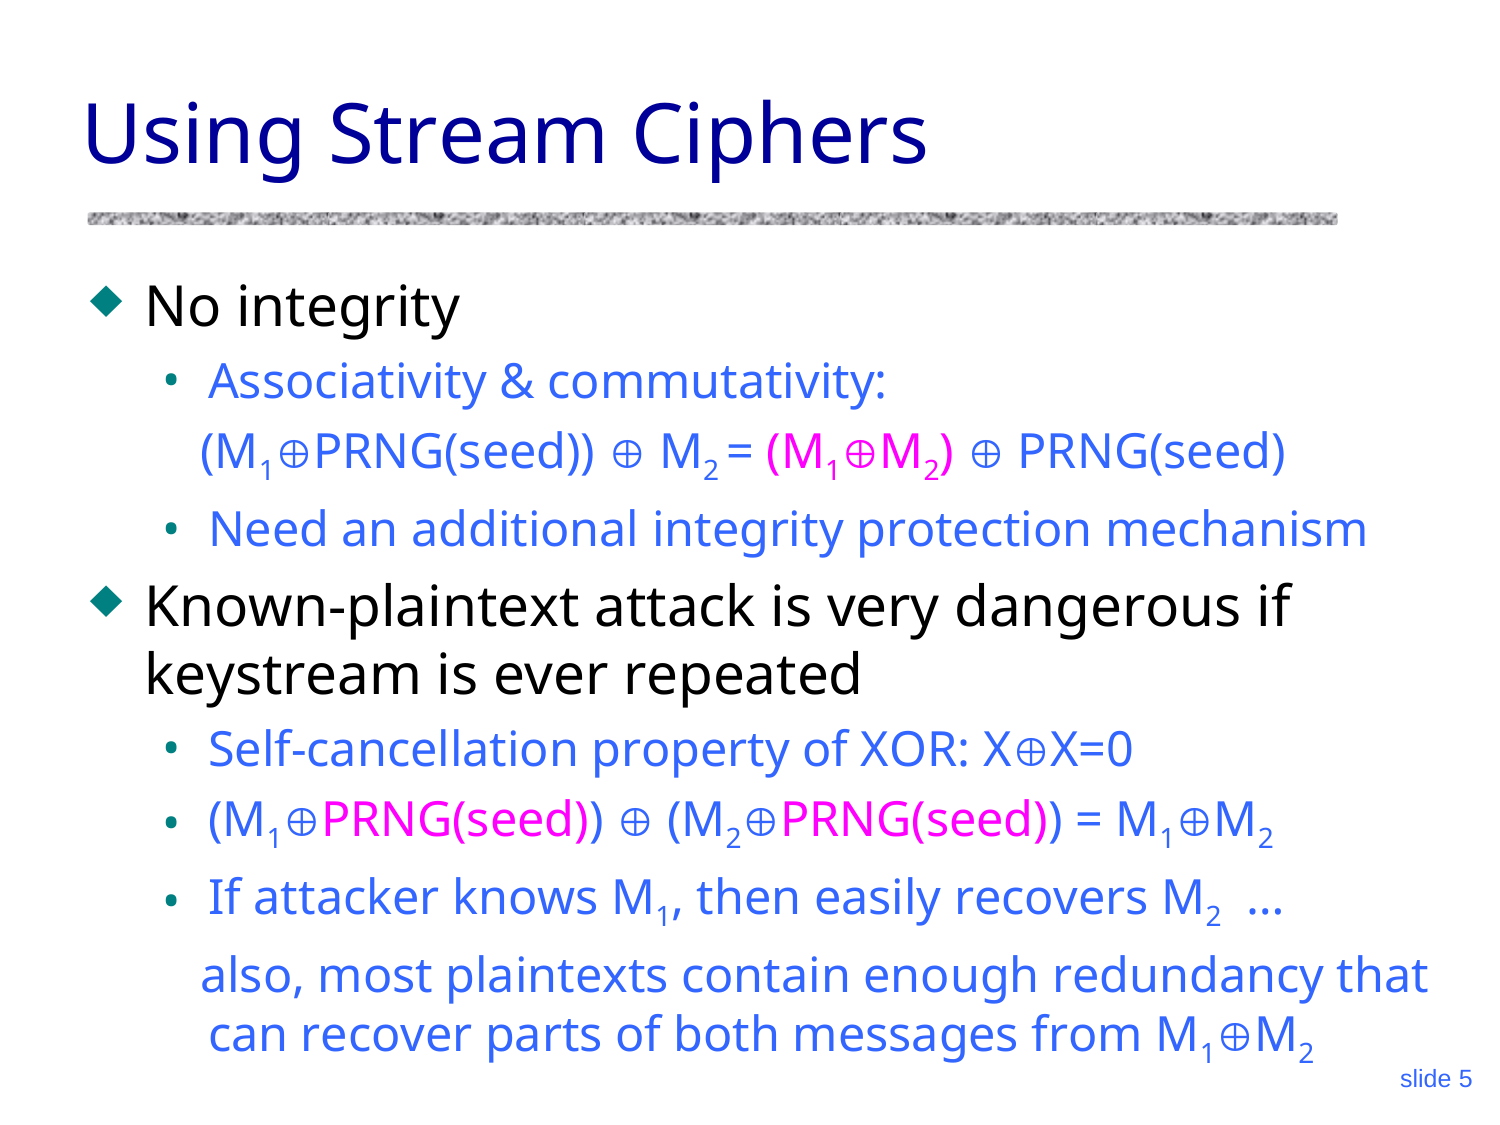

# Using Stream Ciphers
No integrity
Associativity & commutativity:
 (M1PRNG(seed))  M2 = (M1M2)  PRNG(seed)
Need an additional integrity protection mechanism
Known-plaintext attack is very dangerous if keystream is ever repeated
Self-cancellation property of XOR: XX=0
(M1PRNG(seed))  (M2PRNG(seed)) = M1M2
If attacker knows M1, then easily recovers M2 …
 also, most plaintexts contain enough redundancy that can recover parts of both messages from M1M2
slide 4